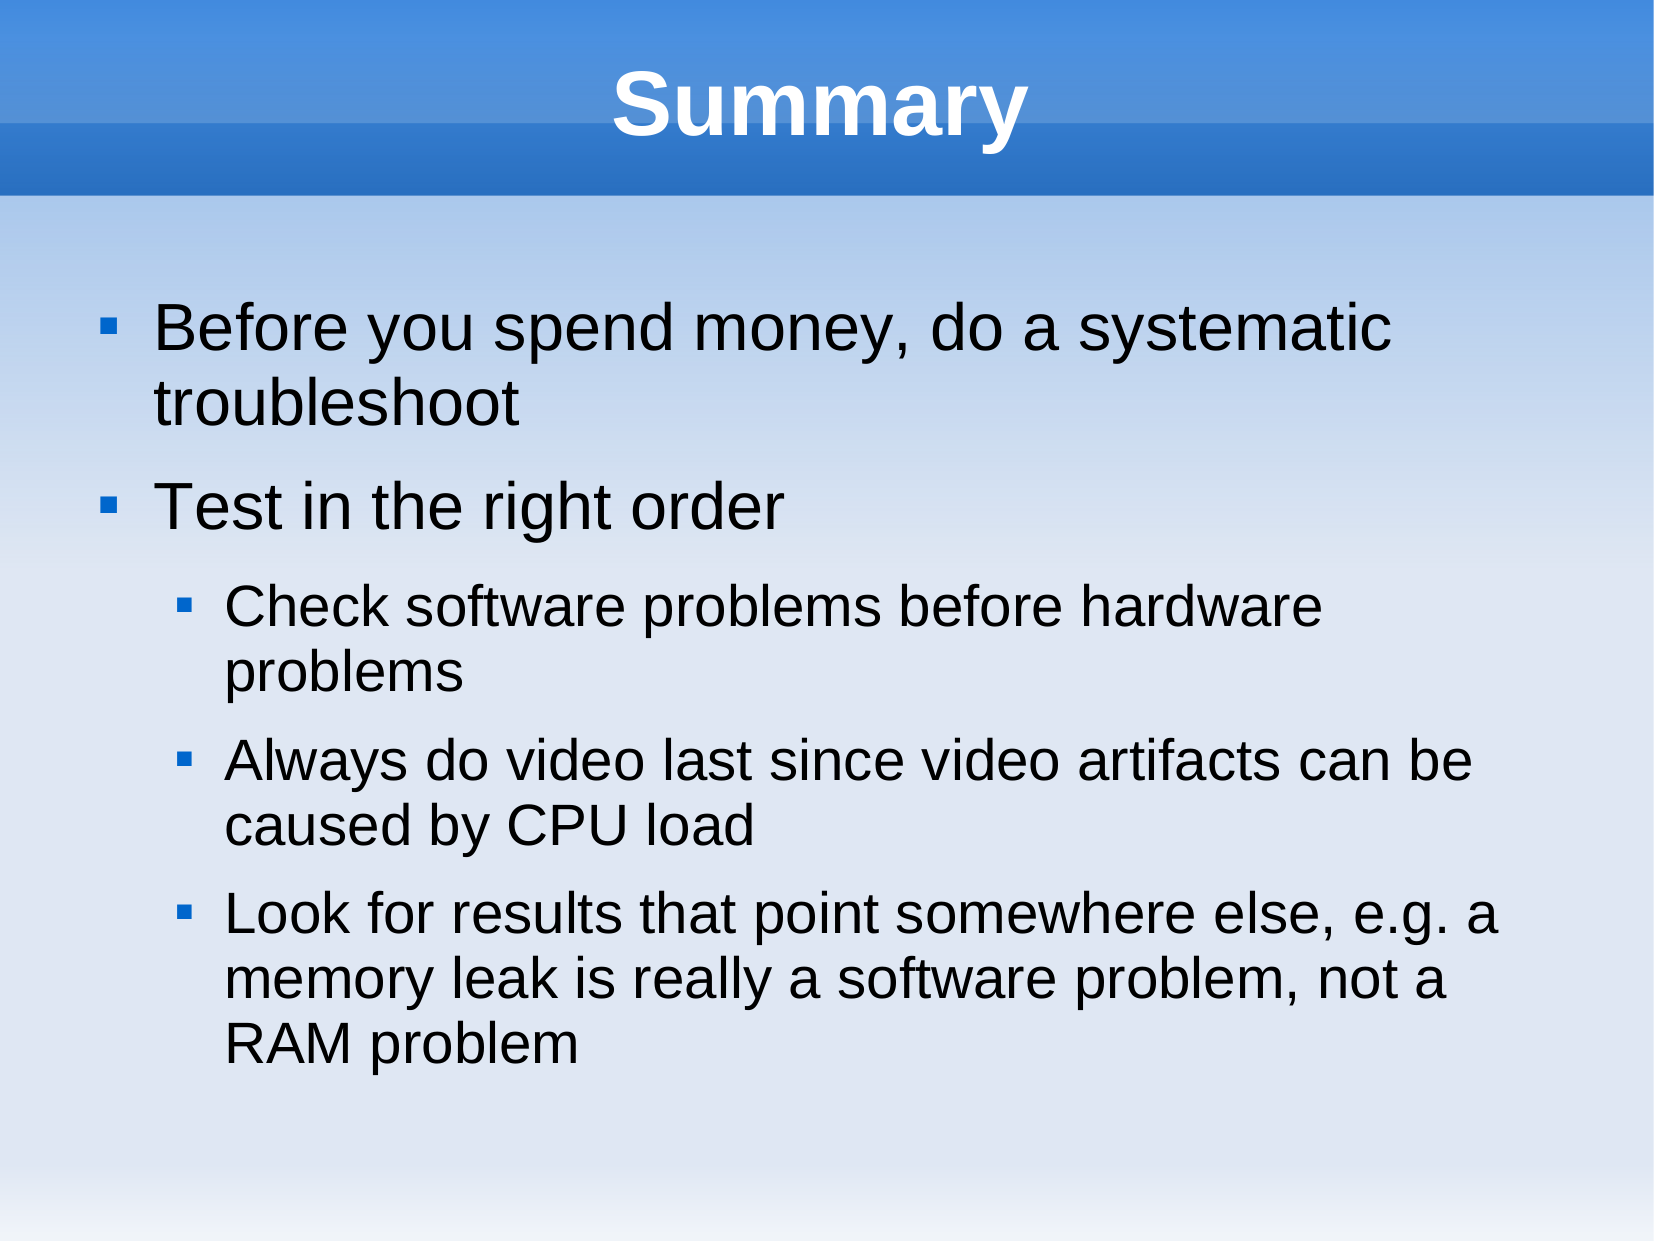

# Summary
Before you spend money, do a systematic troubleshoot
Test in the right order
Check software problems before hardware problems
Always do video last since video artifacts can be caused by CPU load
Look for results that point somewhere else, e.g. a memory leak is really a software problem, not a RAM problem